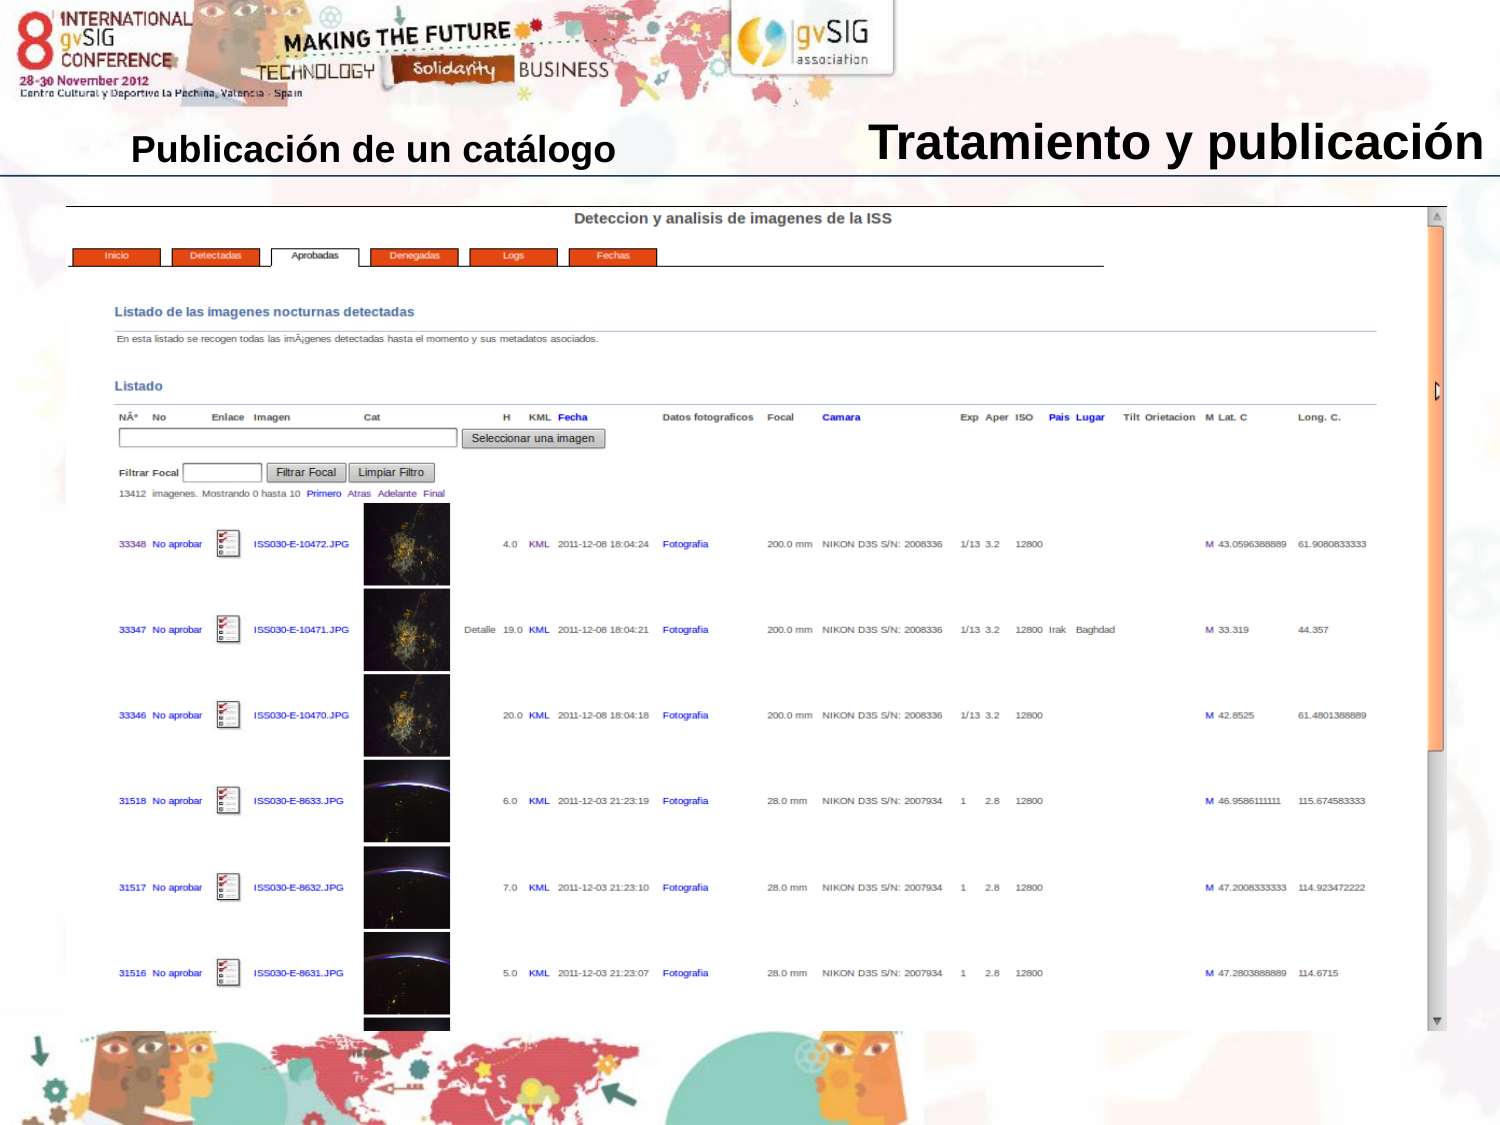

Tratamiento y publicación
Publicación de un catálogo